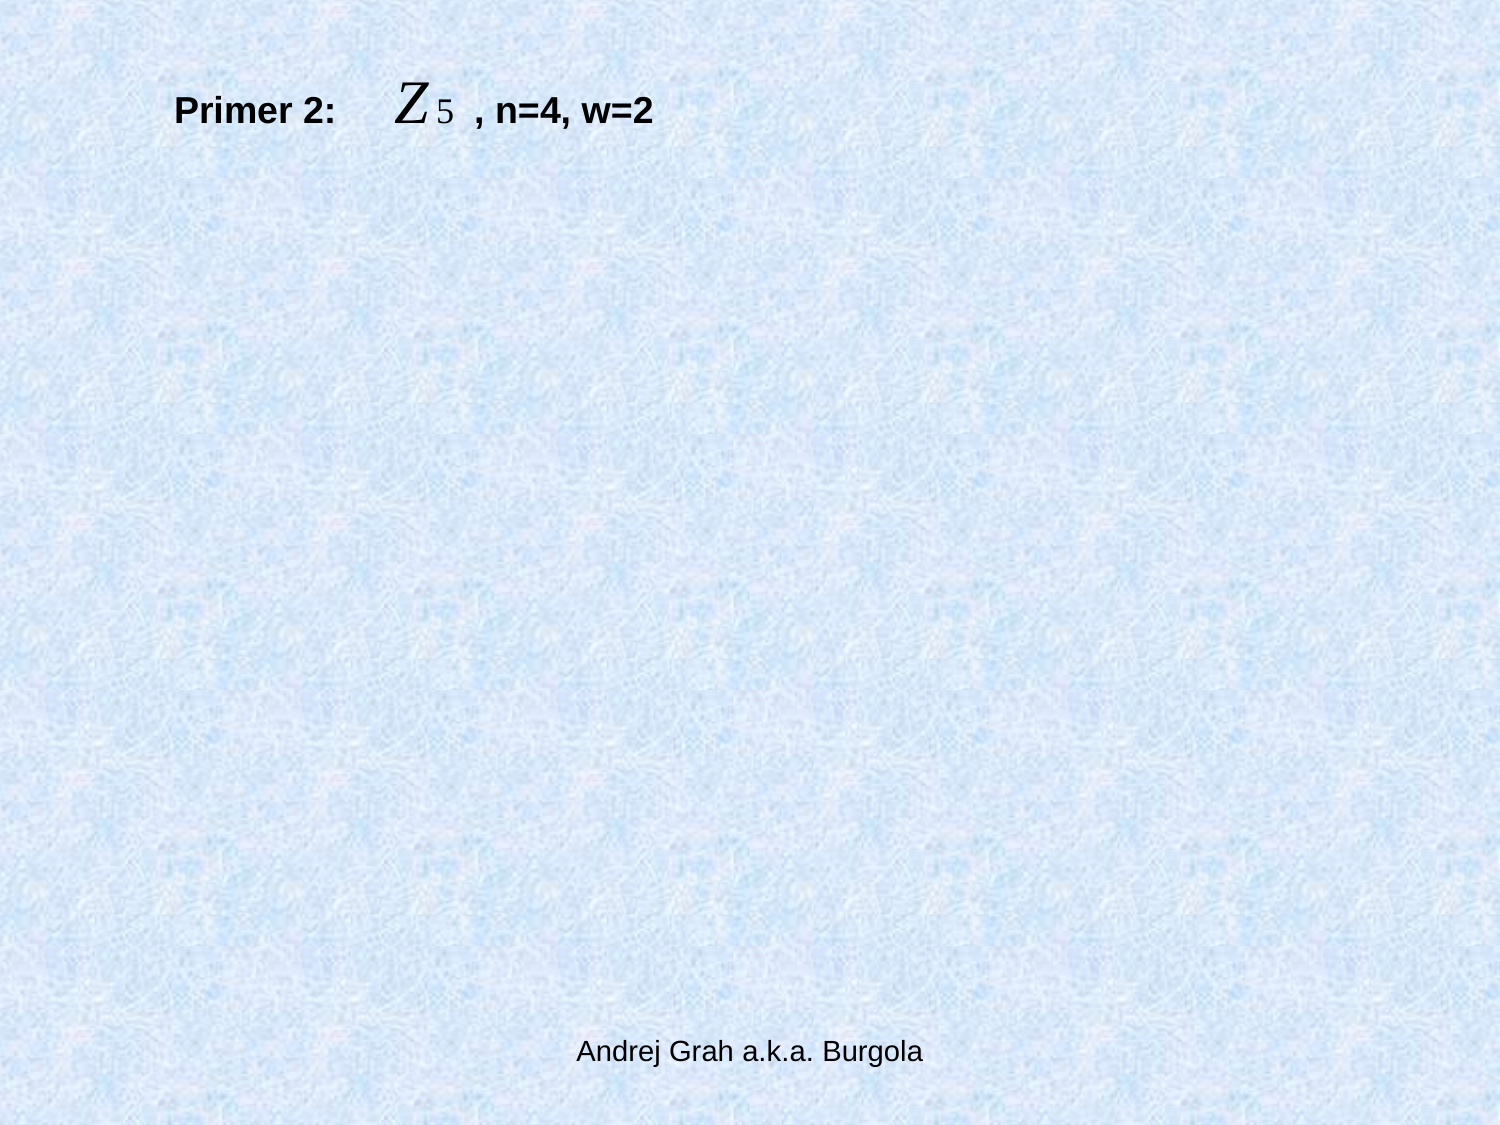

Primer 2:	, n=4, w=2
Andrej Grah a.k.a. Burgola